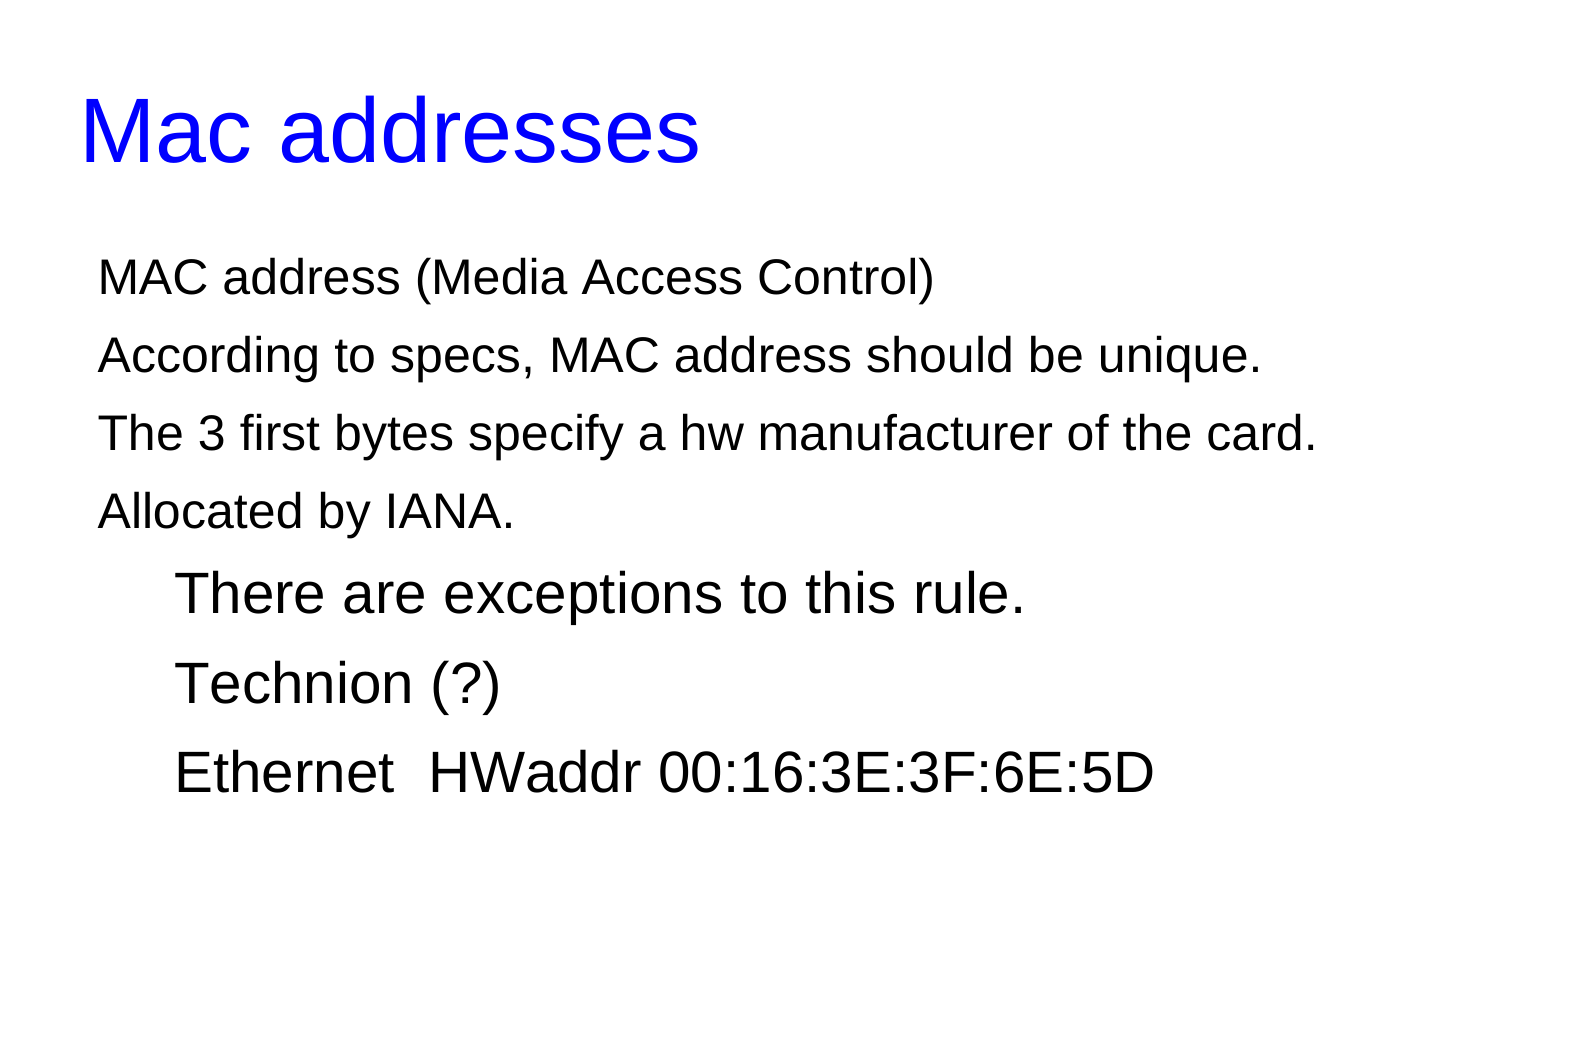

# Mac addresses
MAC address (Media Access Control)
According to specs, MAC address should be unique.
The 3 first bytes specify a hw manufacturer of the card.
Allocated by IANA.
There are exceptions to this rule.
Technion (?)
Ethernet HWaddr 00:16:3E:3F:6E:5D